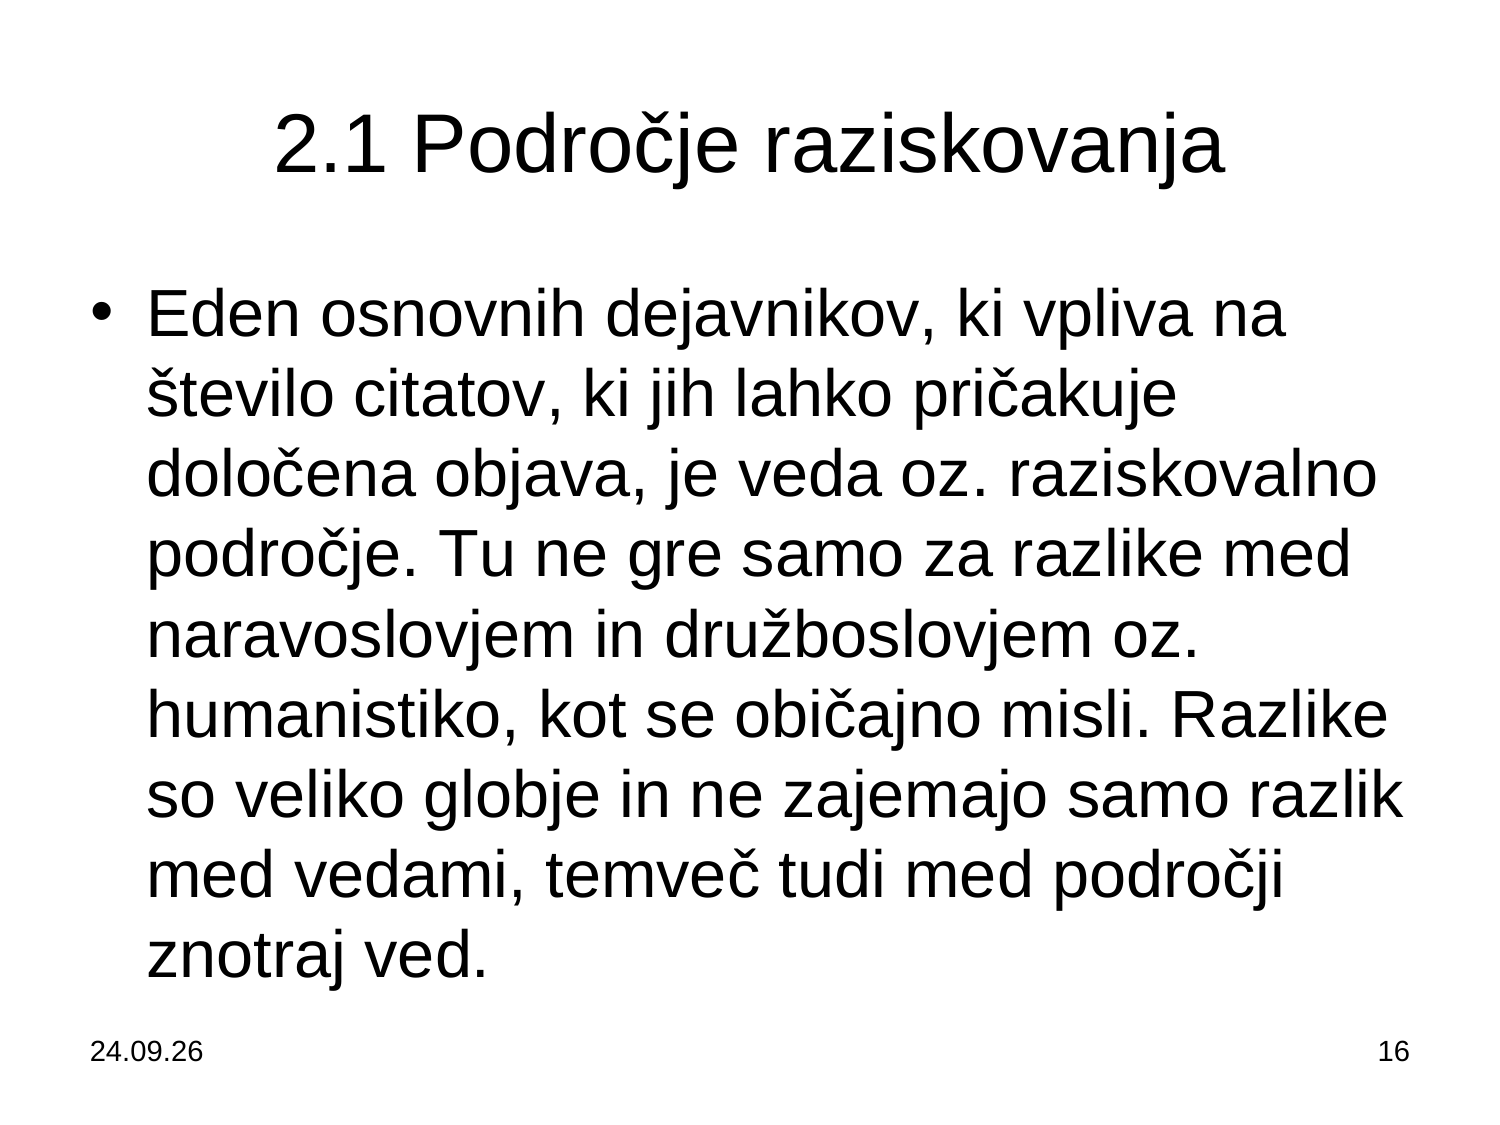

# 2.1 Področje raziskovanja
Eden osnovnih dejavnikov, ki vpliva na število citatov, ki jih lahko pričakuje določena objava, je veda oz. raziskovalno področje. Tu ne gre samo za razlike med naravoslovjem in družboslovjem oz. humanistiko, kot se običajno misli. Razlike so veliko globje in ne zajemajo samo razlik med vedami, temveč tudi med področji znotraj ved.